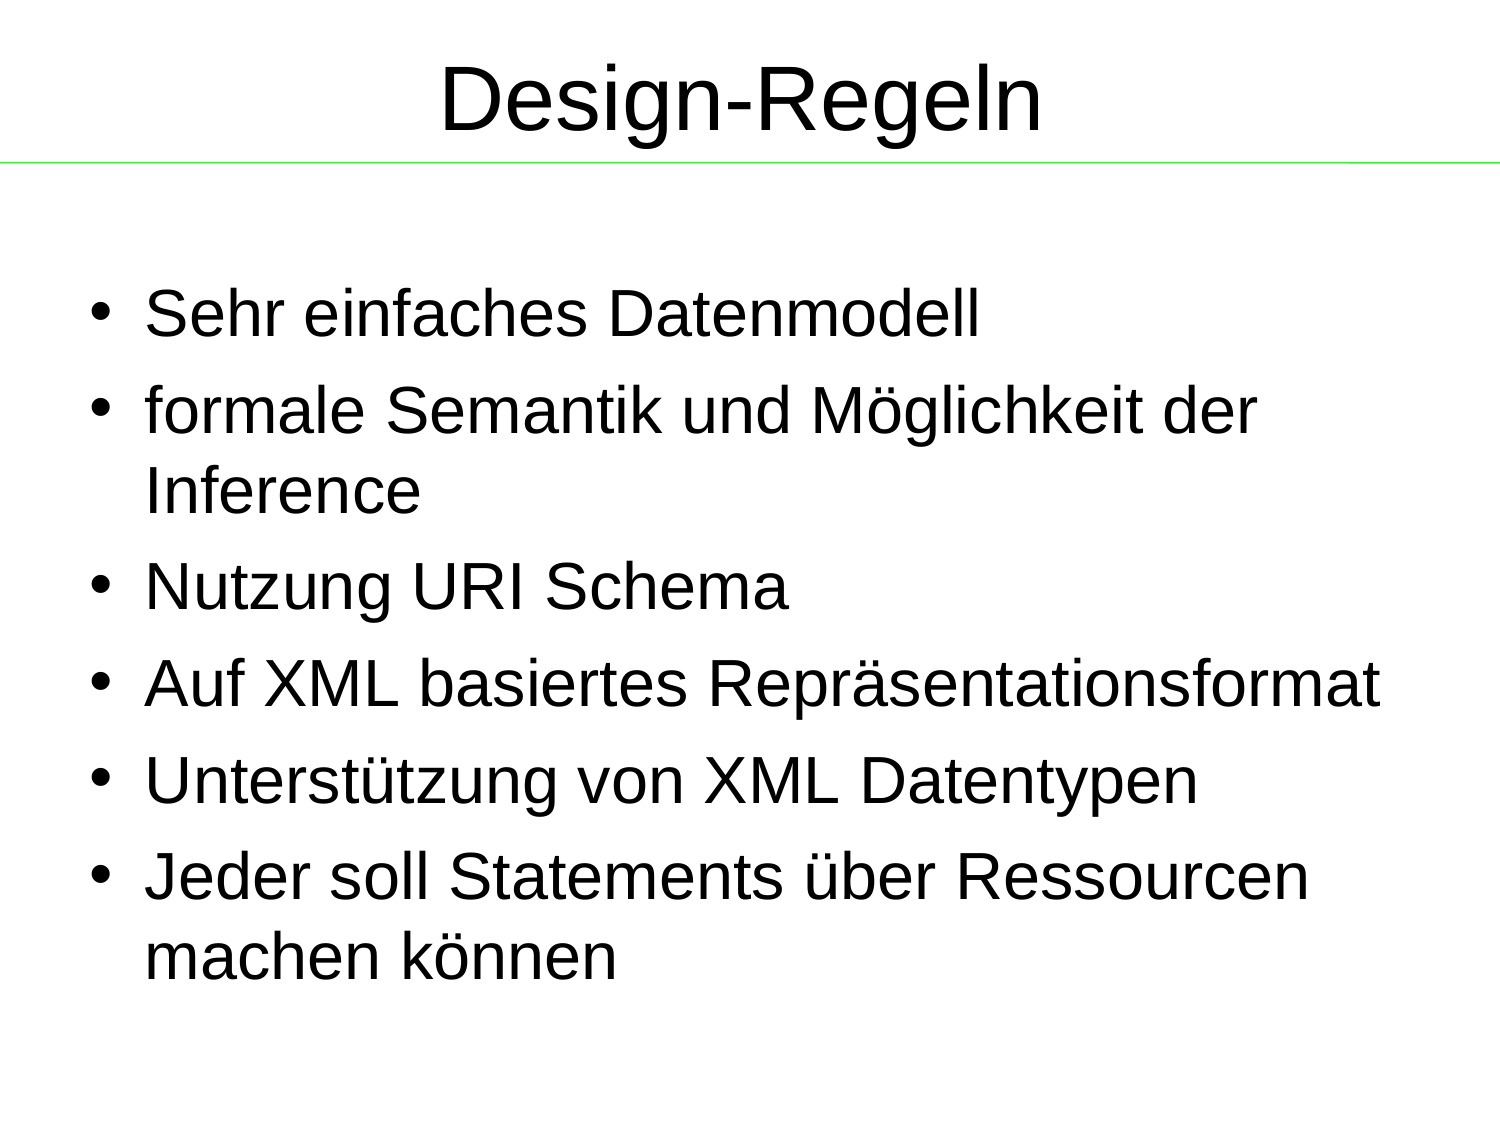

# Design-Regeln
Sehr einfaches Datenmodell
formale Semantik und Möglichkeit der Inference
Nutzung URI Schema
Auf XML basiertes Repräsentationsformat
Unterstützung von XML Datentypen
Jeder soll Statements über Ressourcen machen können